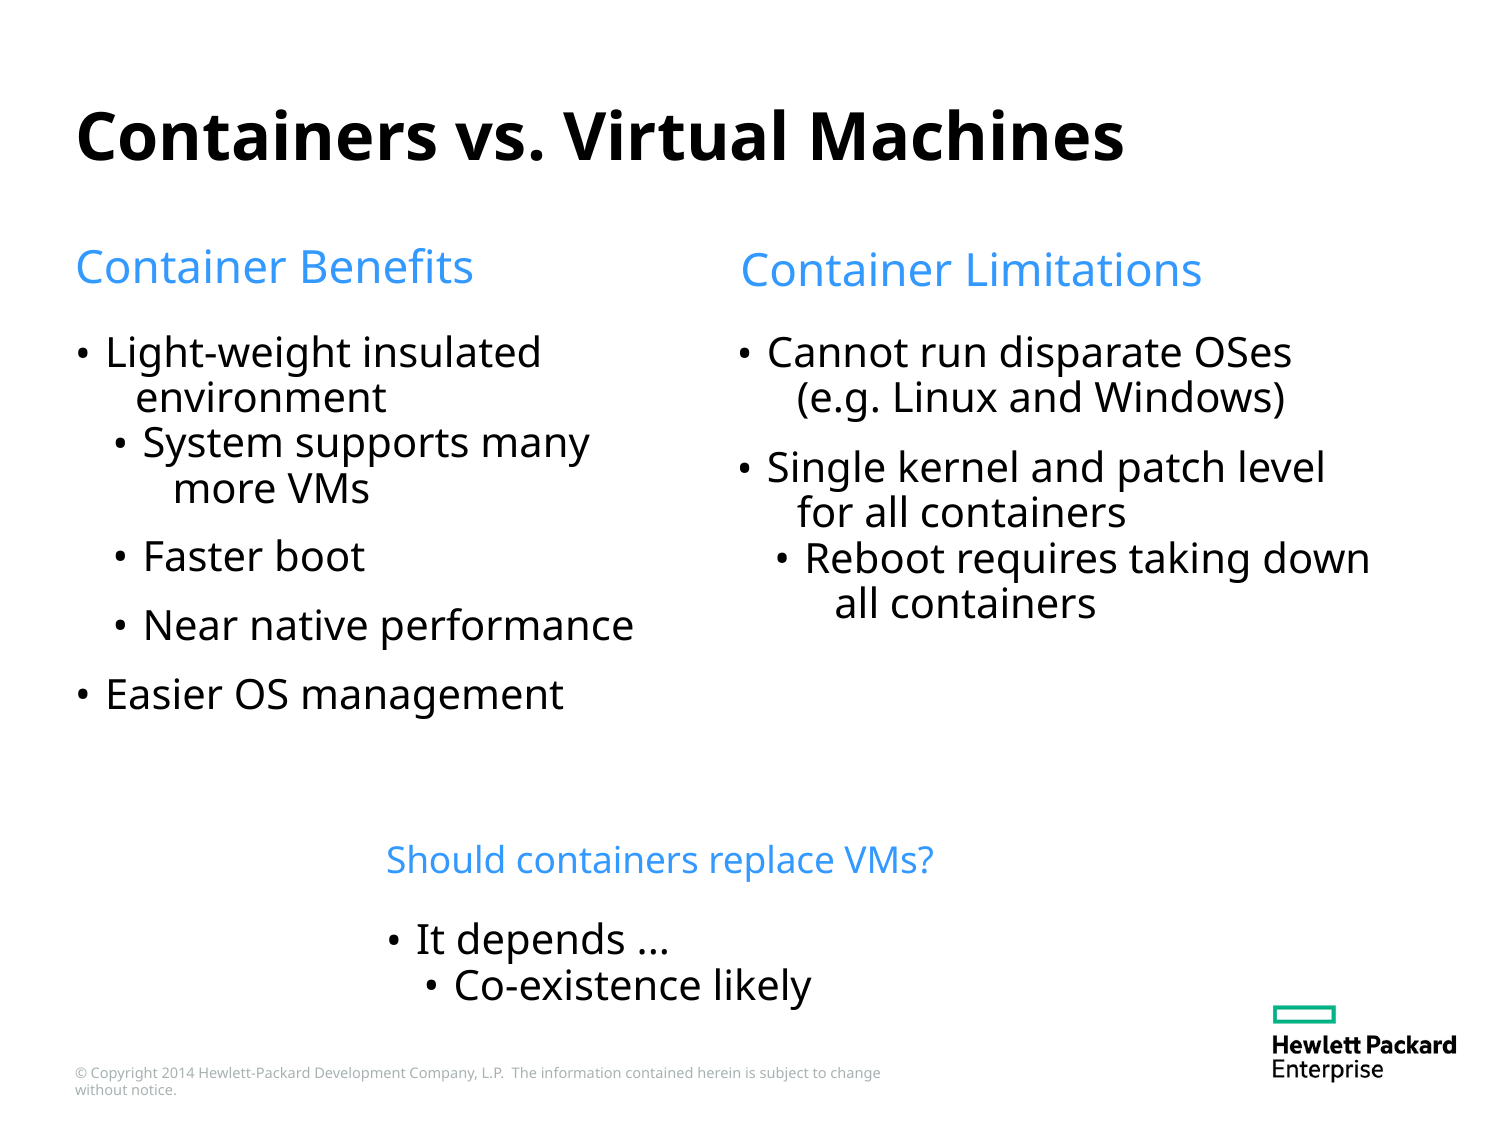

# Containers vs. Virtual Machines
Container Benefits
Container Limitations
Light-weight insulated environment
System supports many more VMs
Faster boot
Near native performance
Easier OS management
Cannot run disparate OSes (e.g. Linux and Windows)
Single kernel and patch level for all containers
Reboot requires taking down all containers
Should containers replace VMs?
It depends ...
Co-existence likely